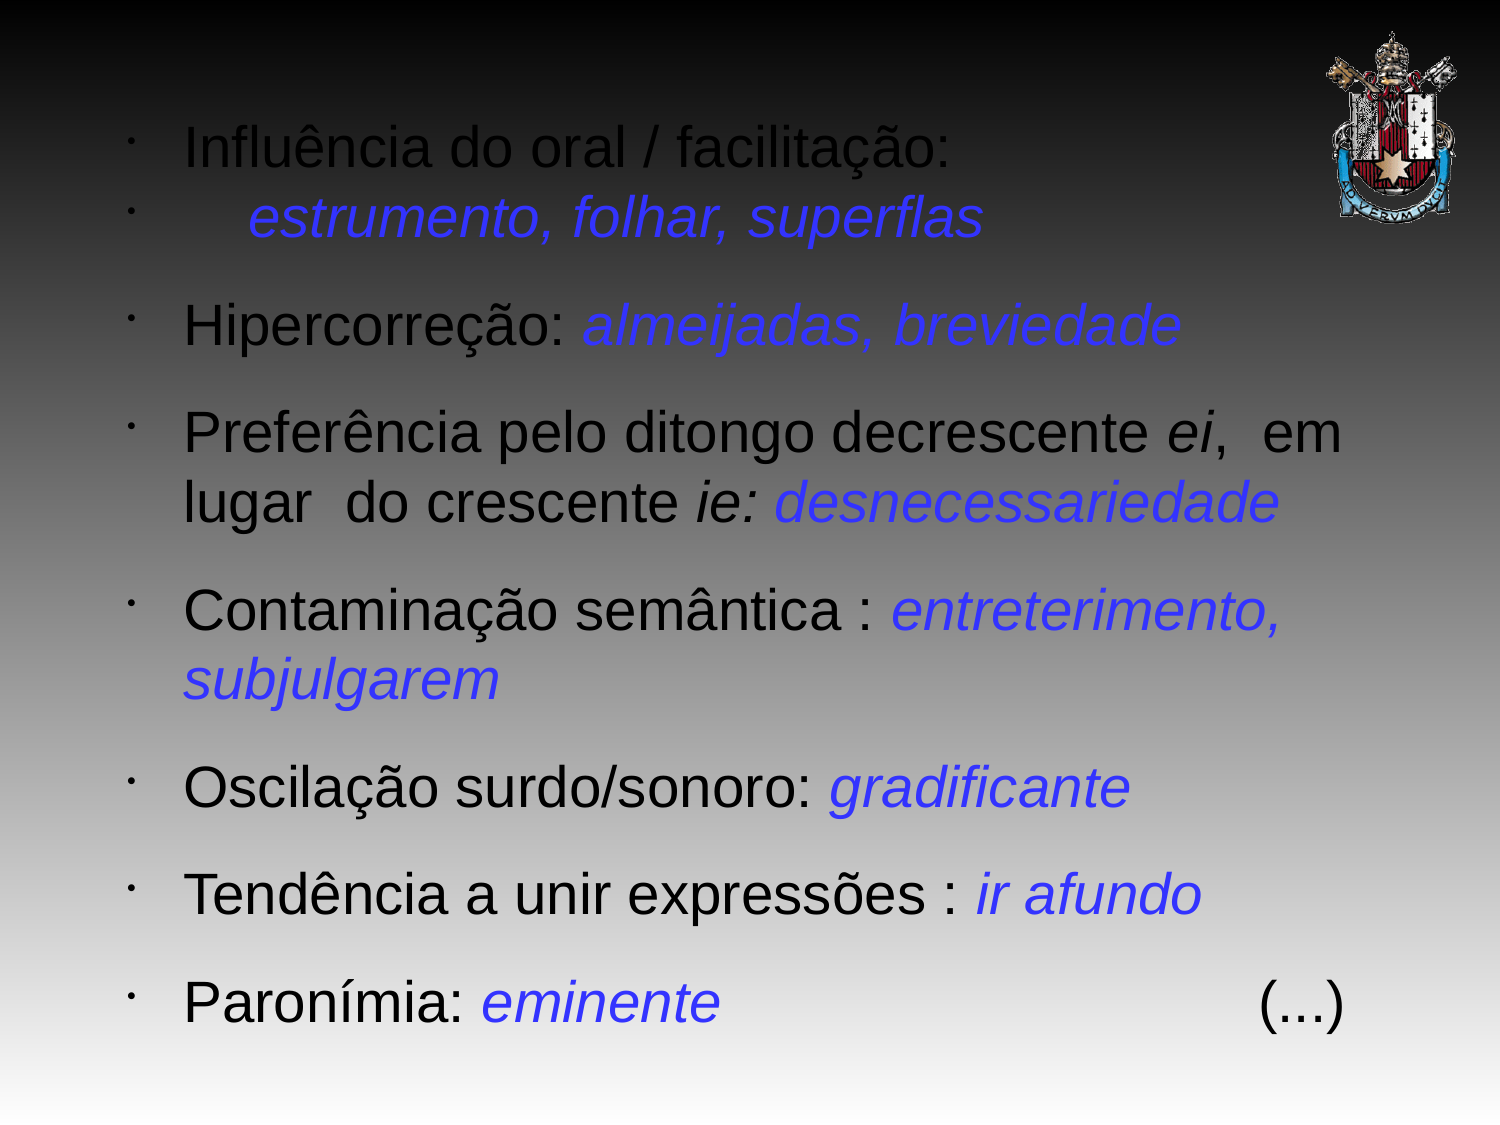

# Influência do oral / facilitação:
 estrumento, folhar, superflas
Hipercorreção: almeijadas, breviedade
Preferência pelo ditongo decrescente ei, em lugar do crescente ie: desnecessariedade
Contaminação semântica : entreterimento, subjulgarem
Oscilação surdo/sonoro: gradificante
Tendência a unir expressões : ir afundo
Paronímia: eminente (...)